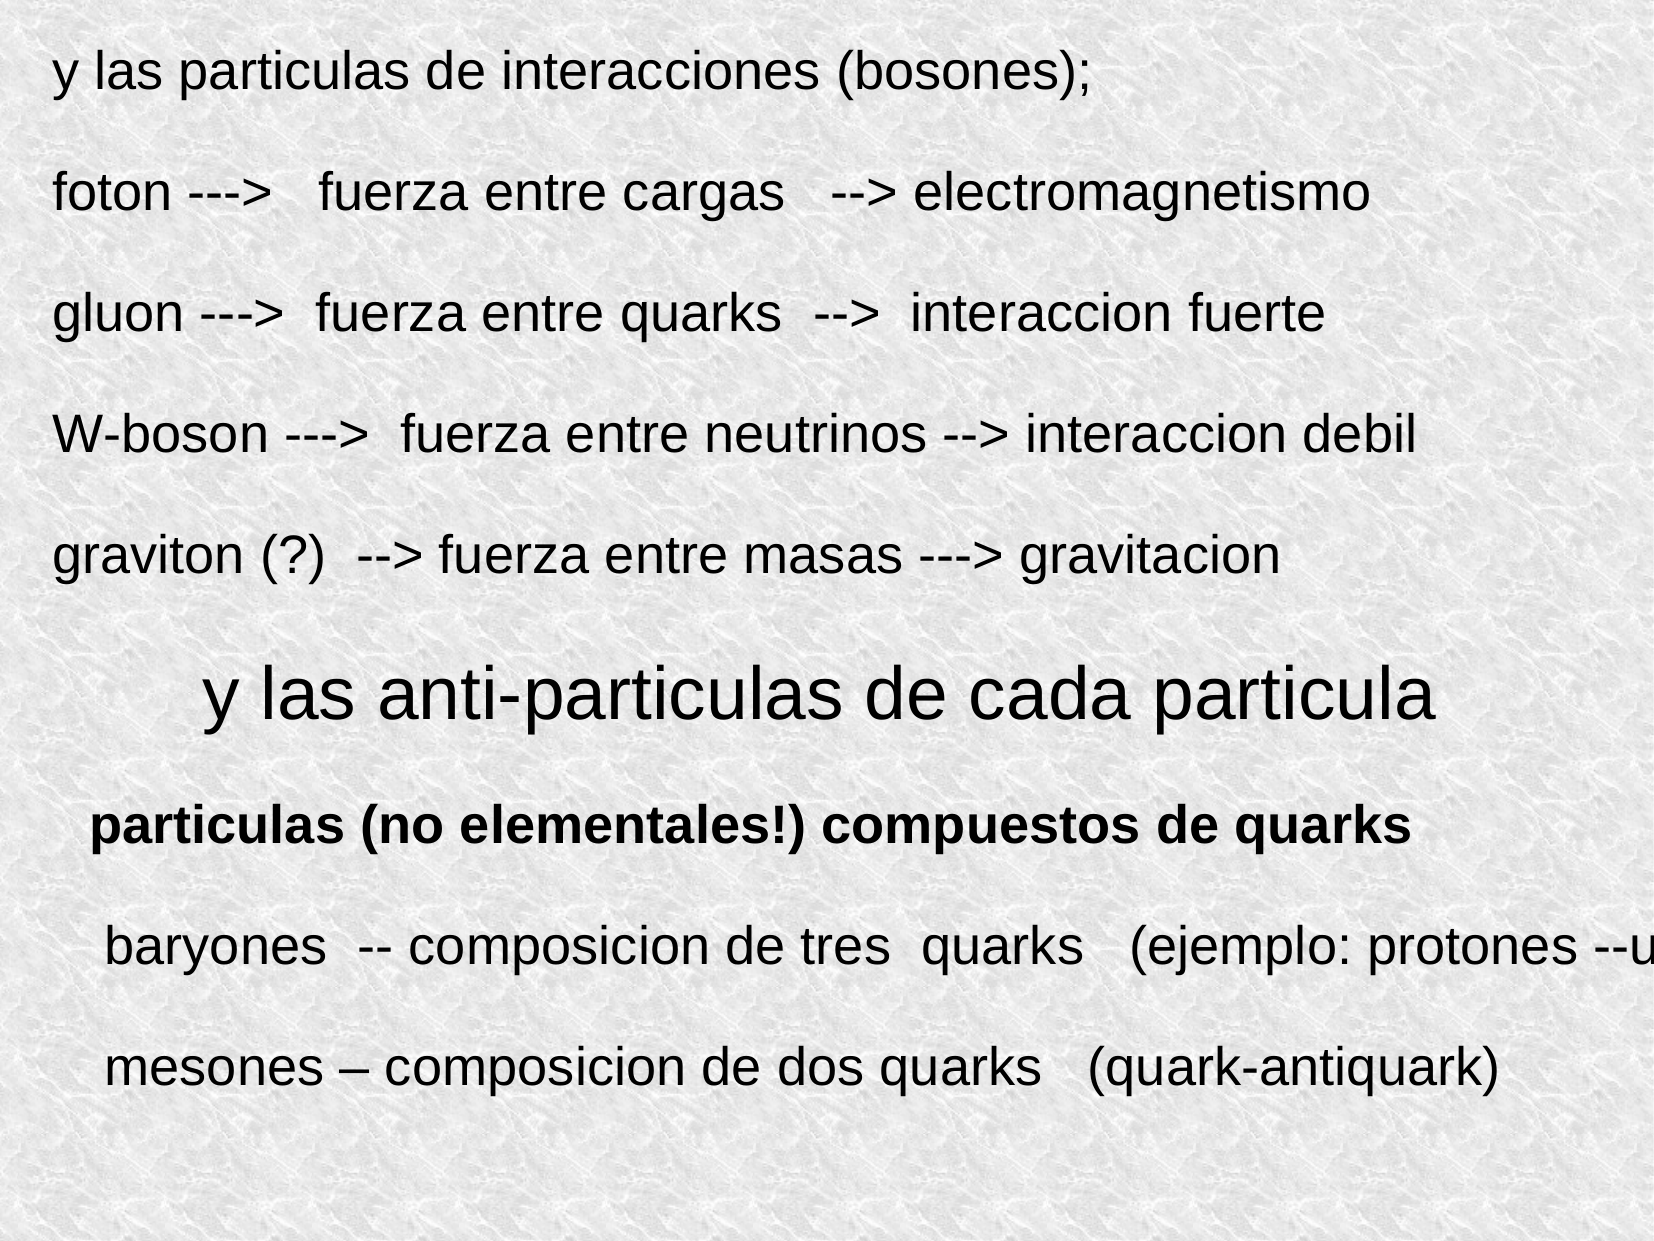

y las particulas de interacciones (bosones);
foton ---> fuerza entre cargas --> electromagnetismo
gluon ---> fuerza entre quarks --> interaccion fuerte
W-boson ---> fuerza entre neutrinos --> interaccion debil
graviton (?) --> fuerza entre masas ---> gravitacion
y las anti-particulas de cada particula
particulas (no elementales!) compuestos de quarks
 baryones -- composicion de tres quarks (ejemplo: protones --uup)
 mesones – composicion de dos quarks (quark-antiquark)